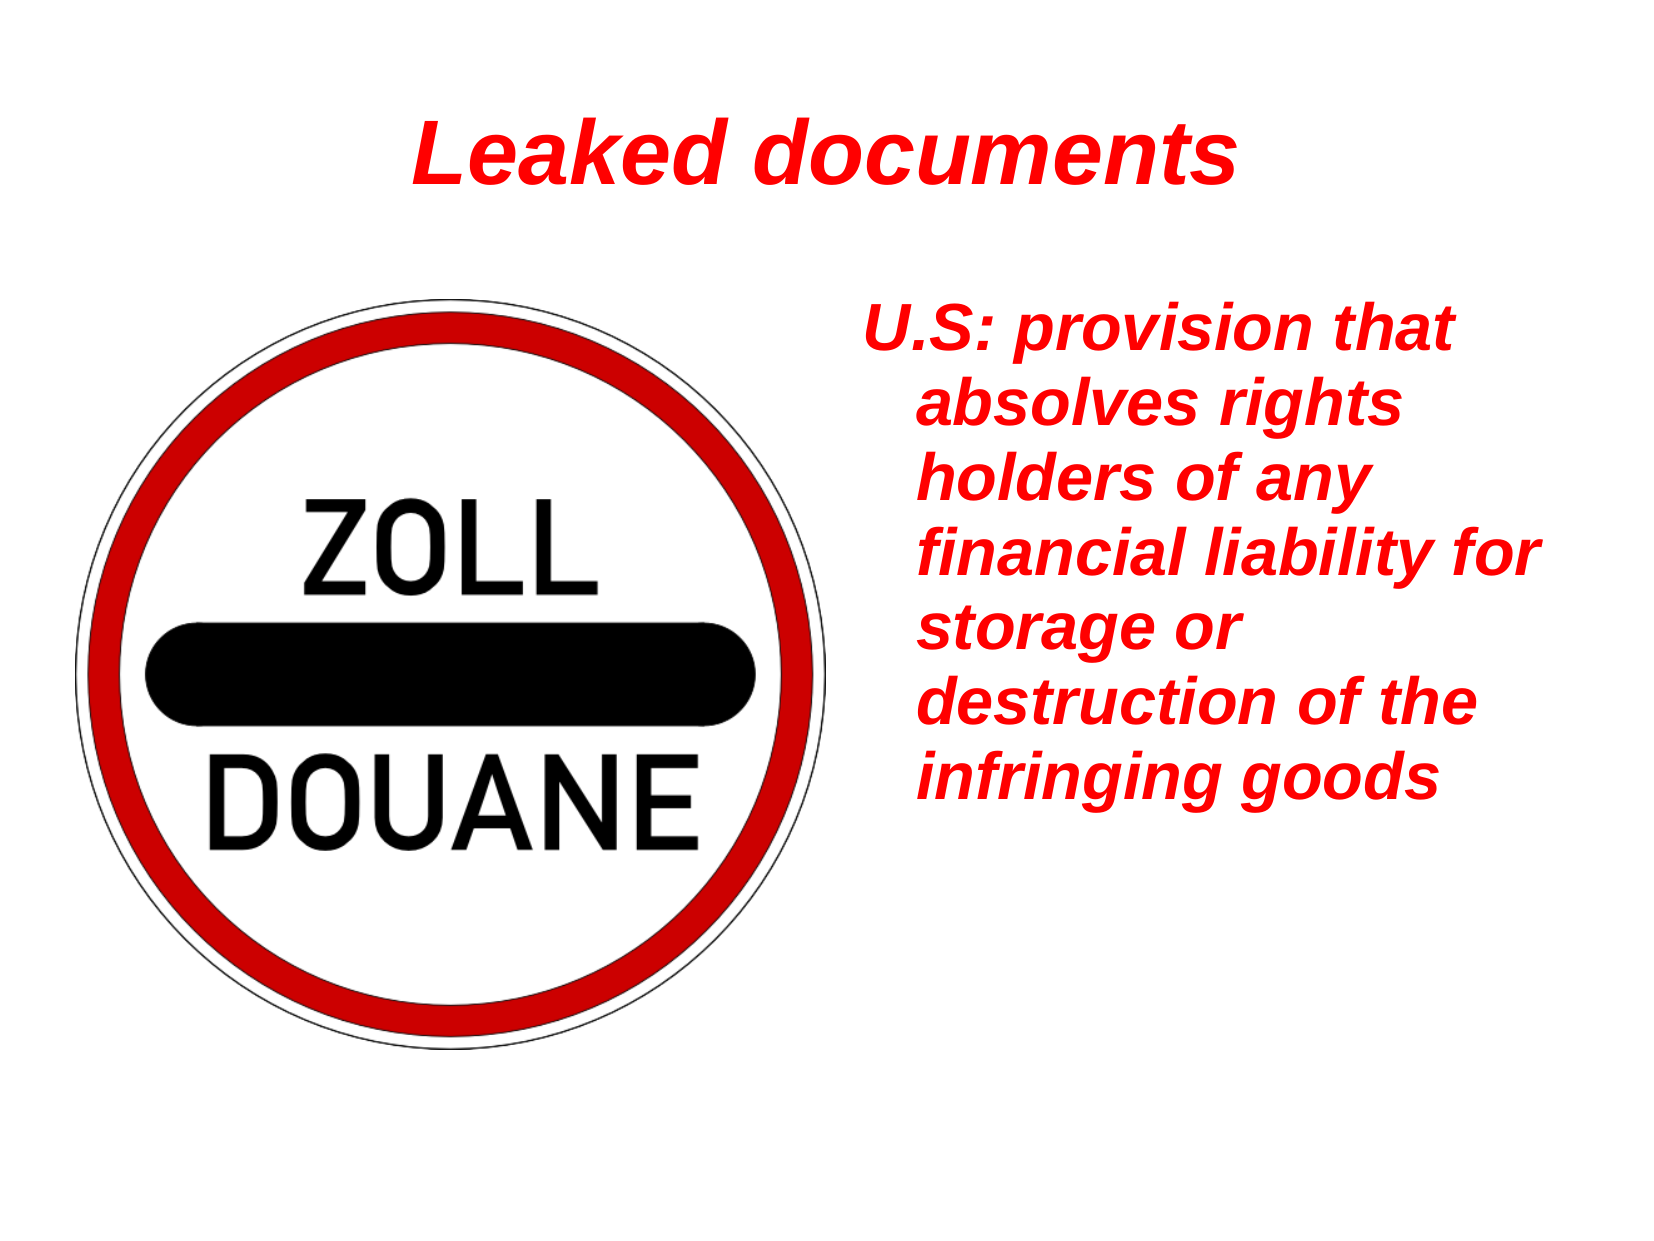

# Leaked documents
U.S: provision that absolves rights holders of any financial liability for storage or destruction of the infringing goods